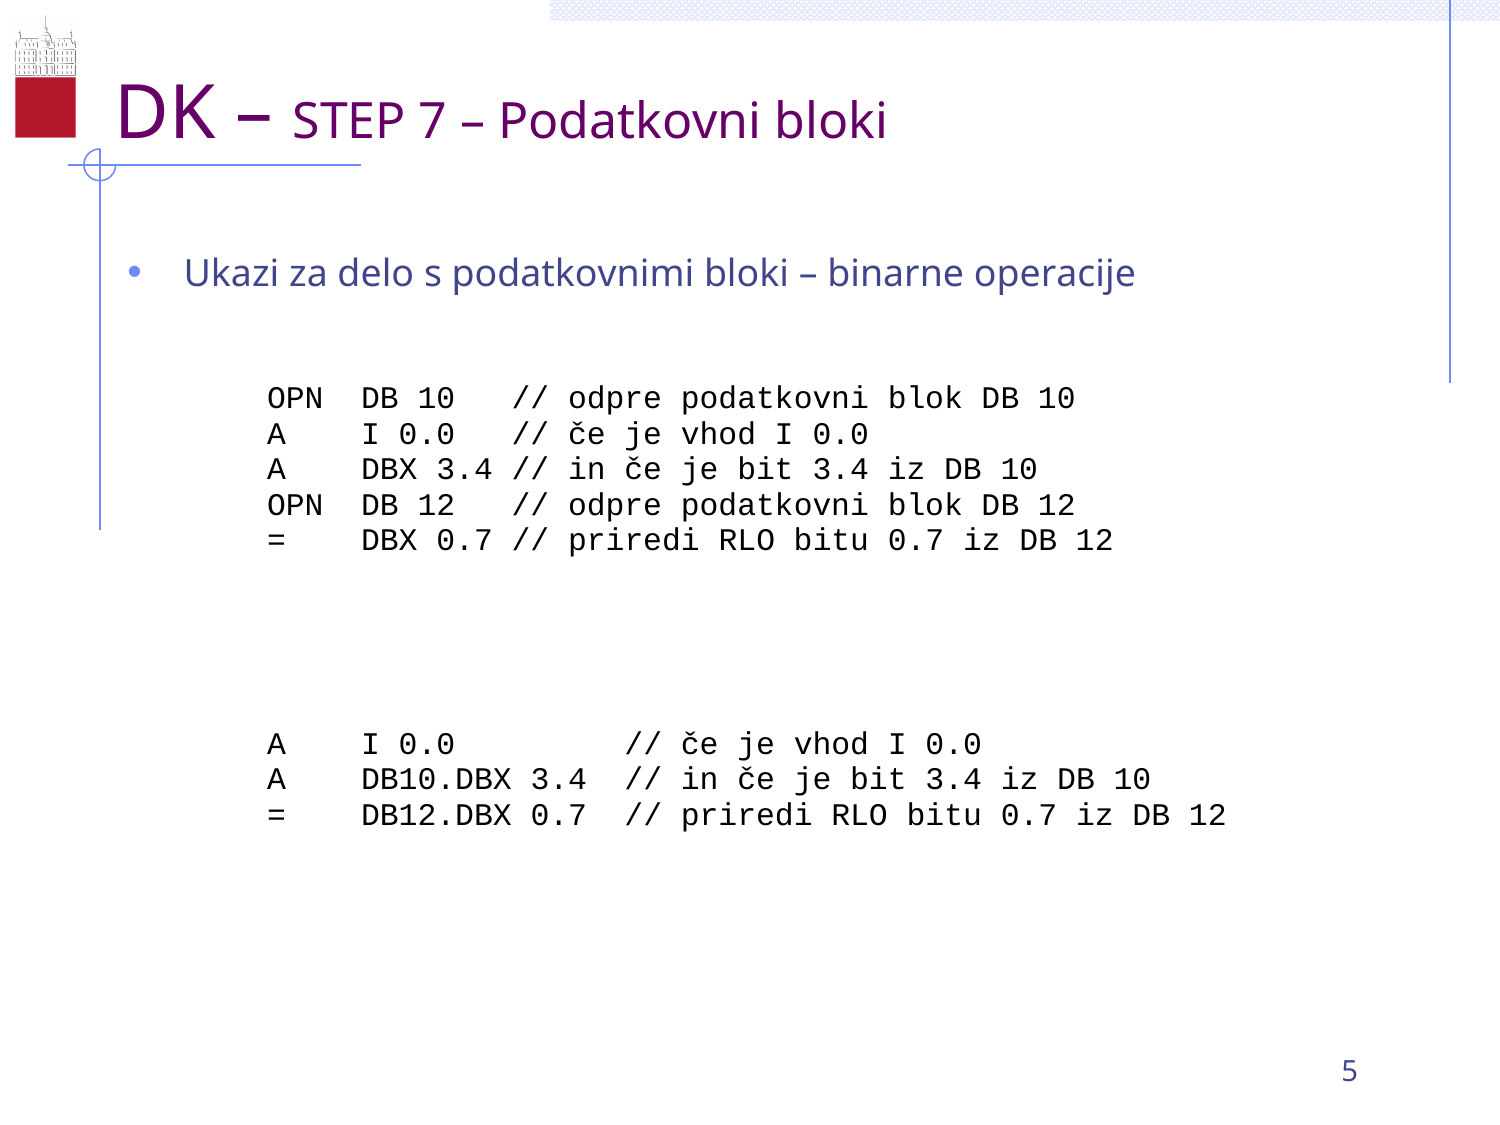

DK – STEP 7 – Podatkovni bloki
# Ukazi za delo s podatkovnimi bloki – binarne operacije